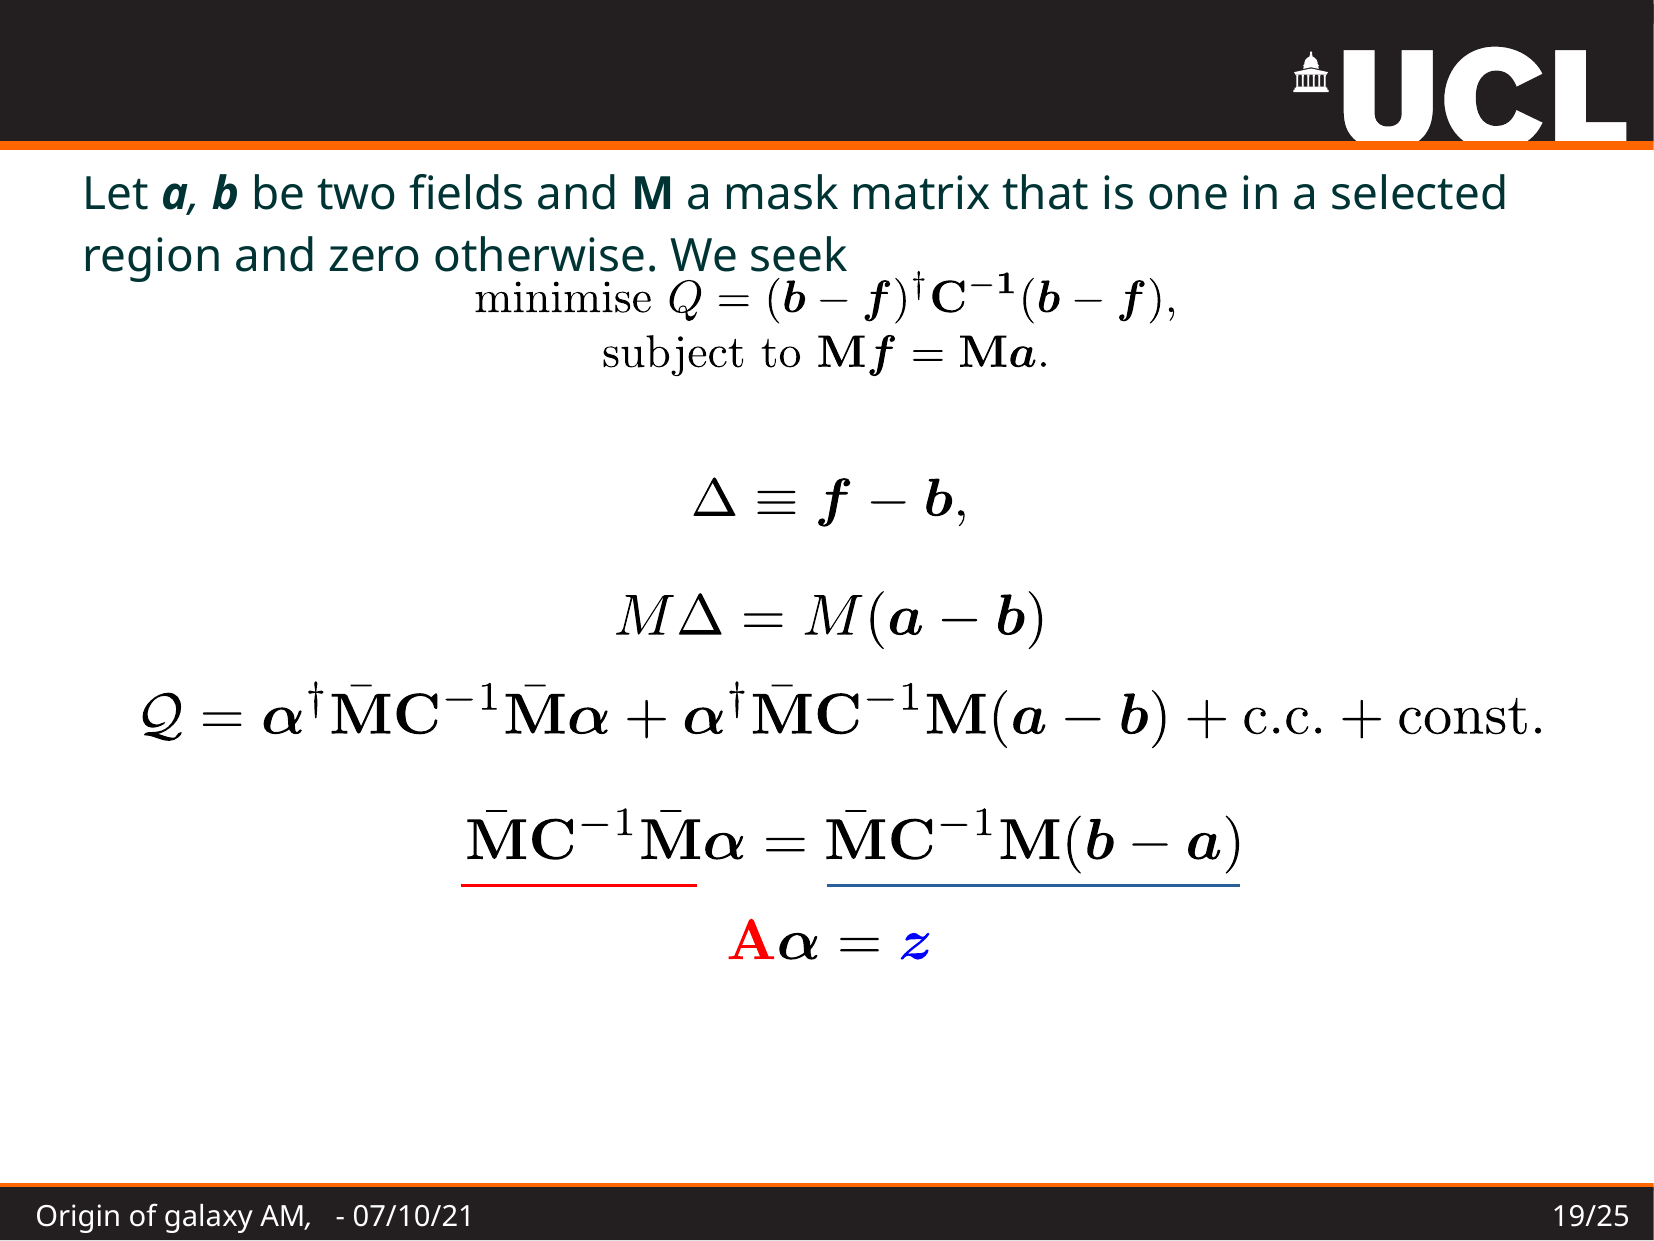

# Let a, b be two fields and M a mask matrix that is one in a selected region and zero otherwise. We seek
03 September 2021
19